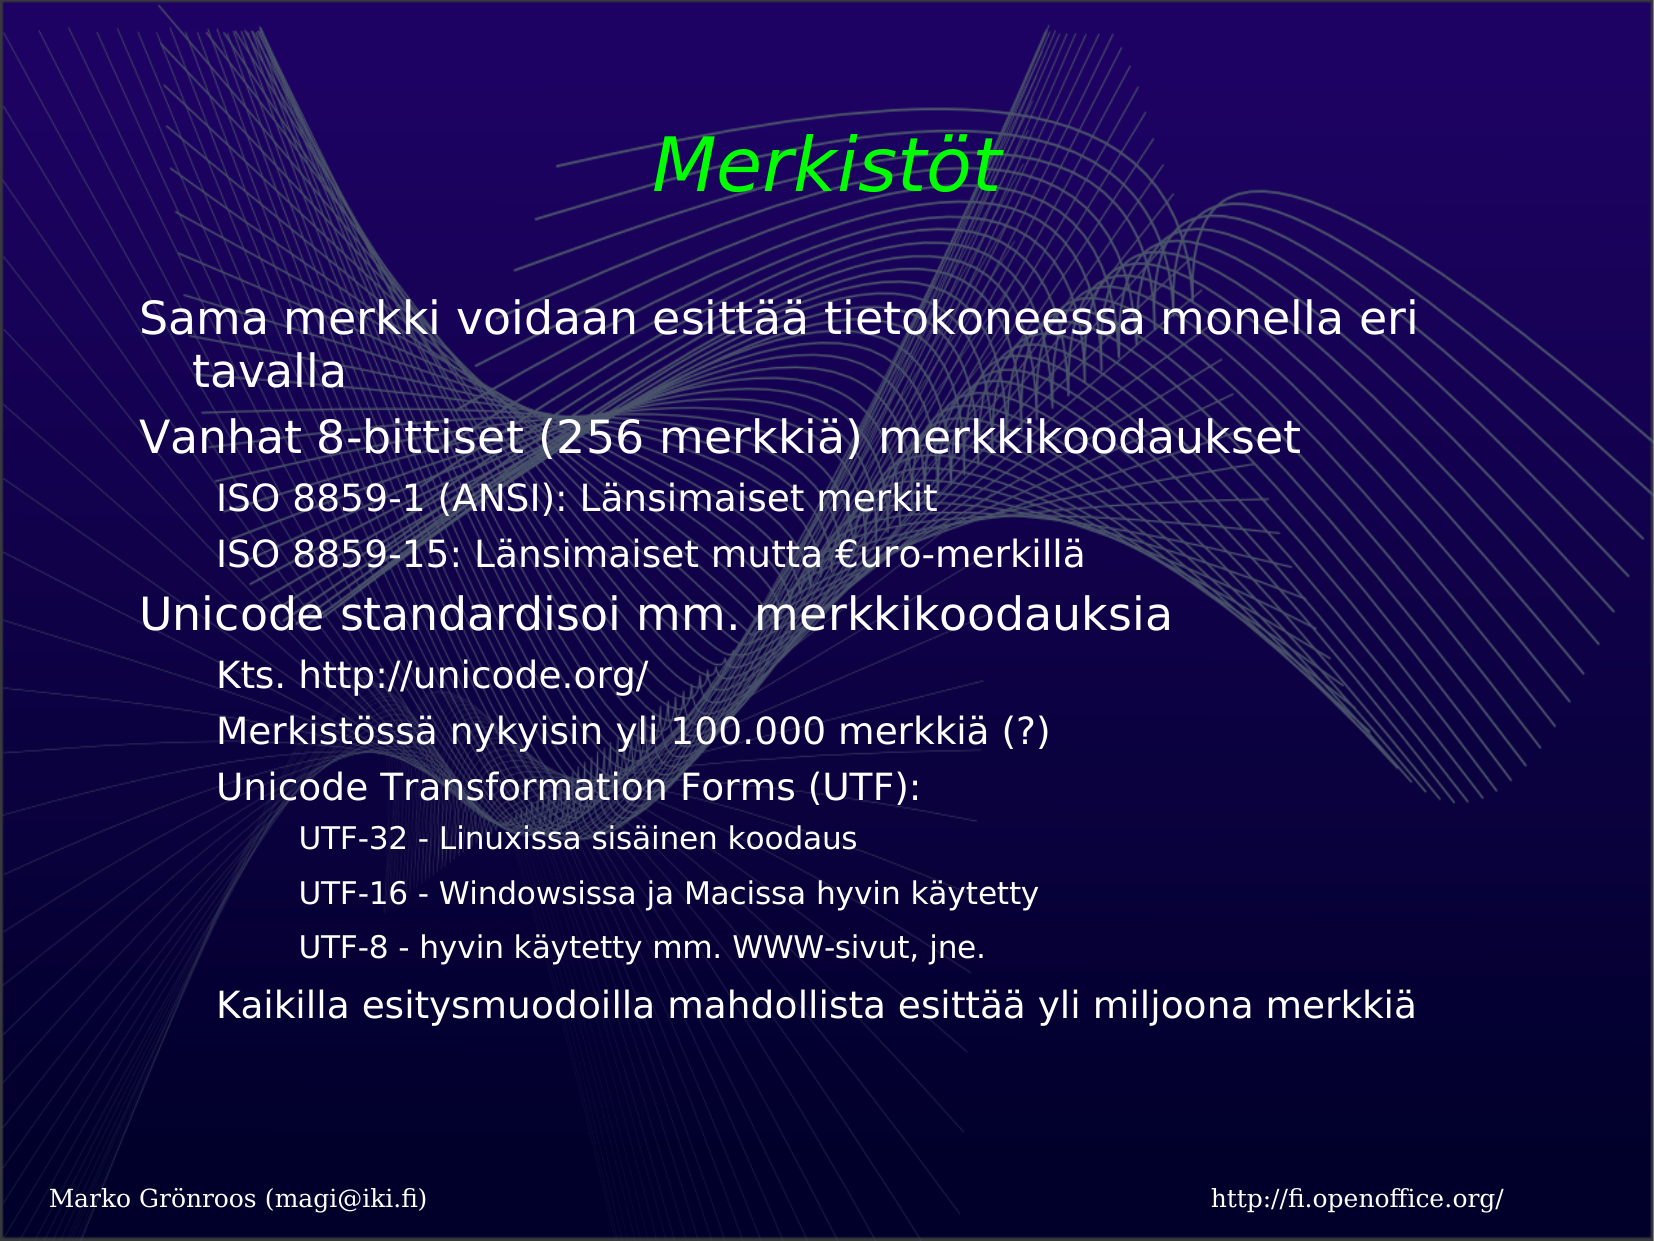

# Merkistöt
Sama merkki voidaan esittää tietokoneessa monella eri tavalla
Vanhat 8-bittiset (256 merkkiä) merkkikoodaukset
ISO 8859-1 (ANSI): Länsimaiset merkit
ISO 8859-15: Länsimaiset mutta €uro-merkillä
Unicode standardisoi mm. merkkikoodauksia
Kts. http://unicode.org/
Merkistössä nykyisin yli 100.000 merkkiä (?)
Unicode Transformation Forms (UTF):
UTF-32 - Linuxissa sisäinen koodaus
UTF-16 - Windowsissa ja Macissa hyvin käytetty
UTF-8 - hyvin käytetty mm. WWW-sivut, jne.
Kaikilla esitysmuodoilla mahdollista esittää yli miljoona merkkiä